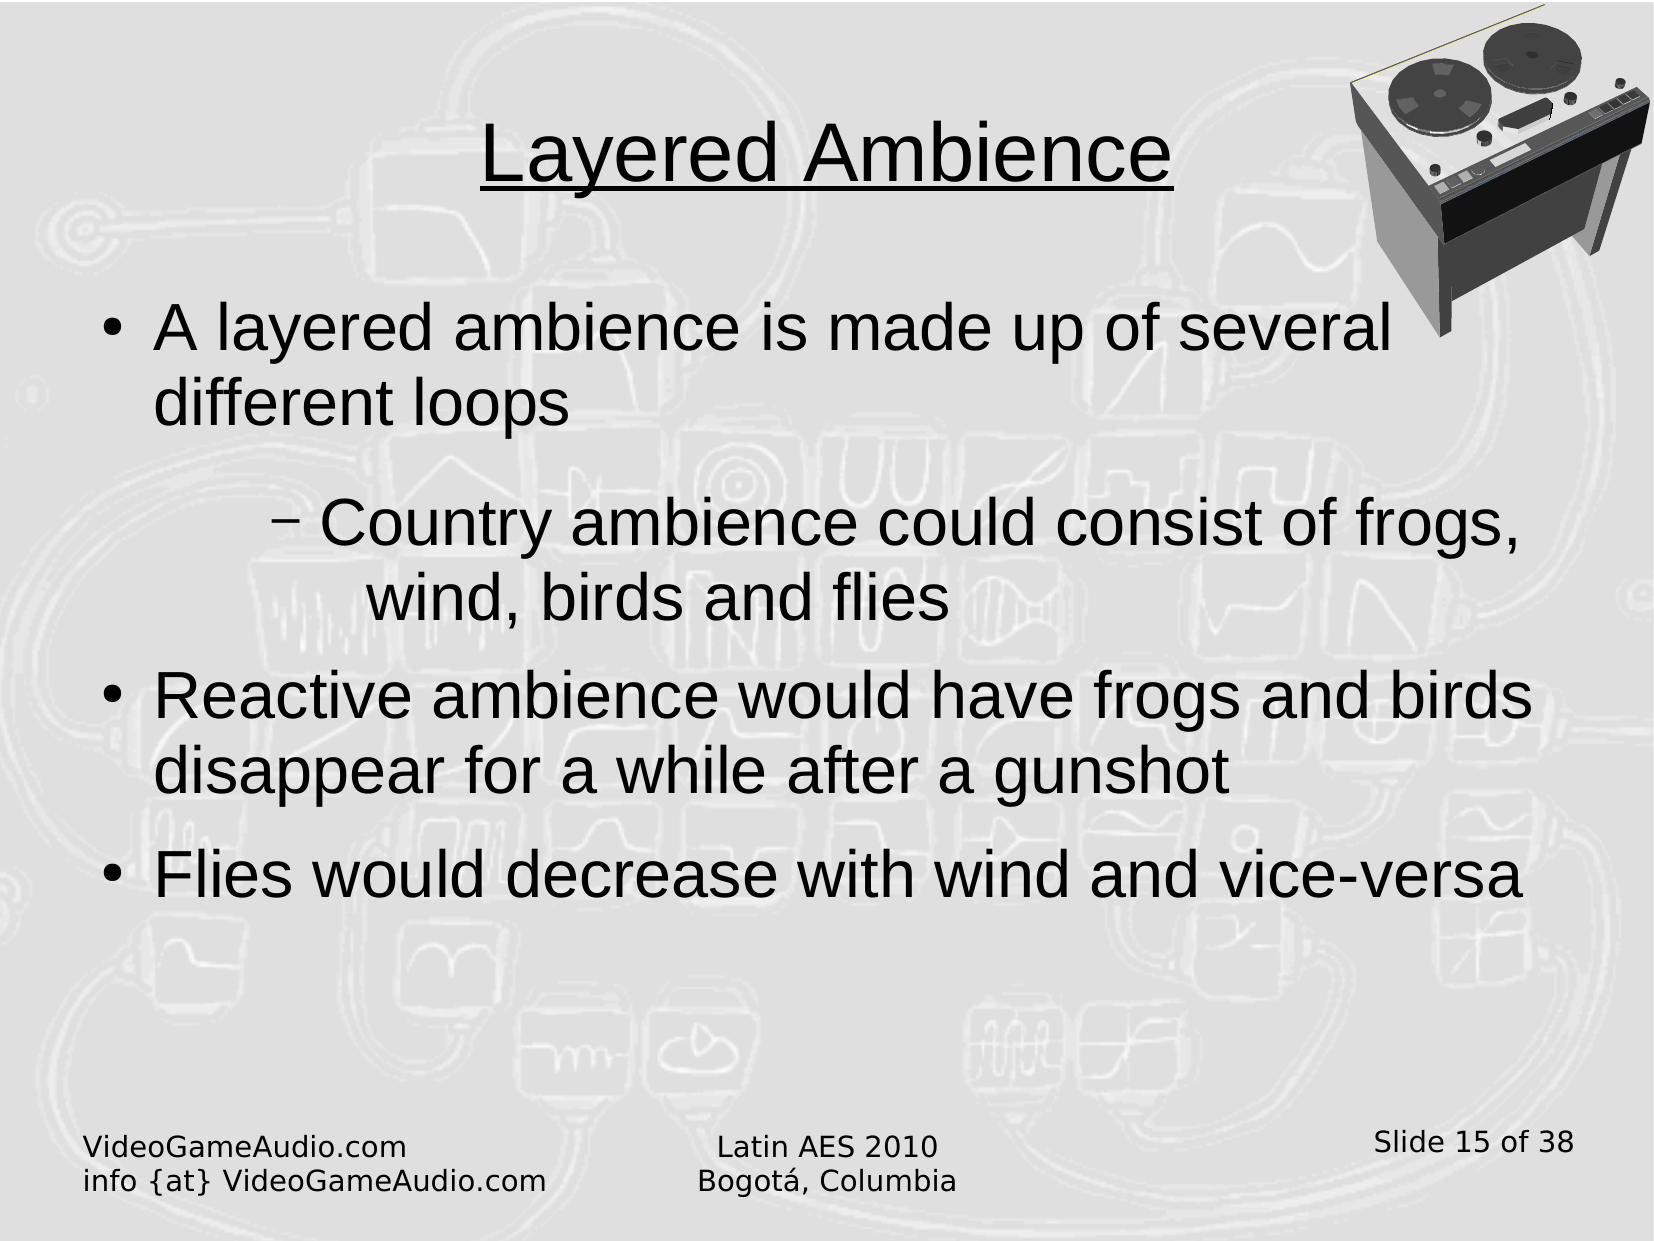

# Layered Ambience
A layered ambience is made up of several different loops
Country ambience could consist of frogs, wind, birds and flies
Reactive ambience would have frogs and birds disappear for a while after a gunshot
Flies would decrease with wind and vice-versa
15